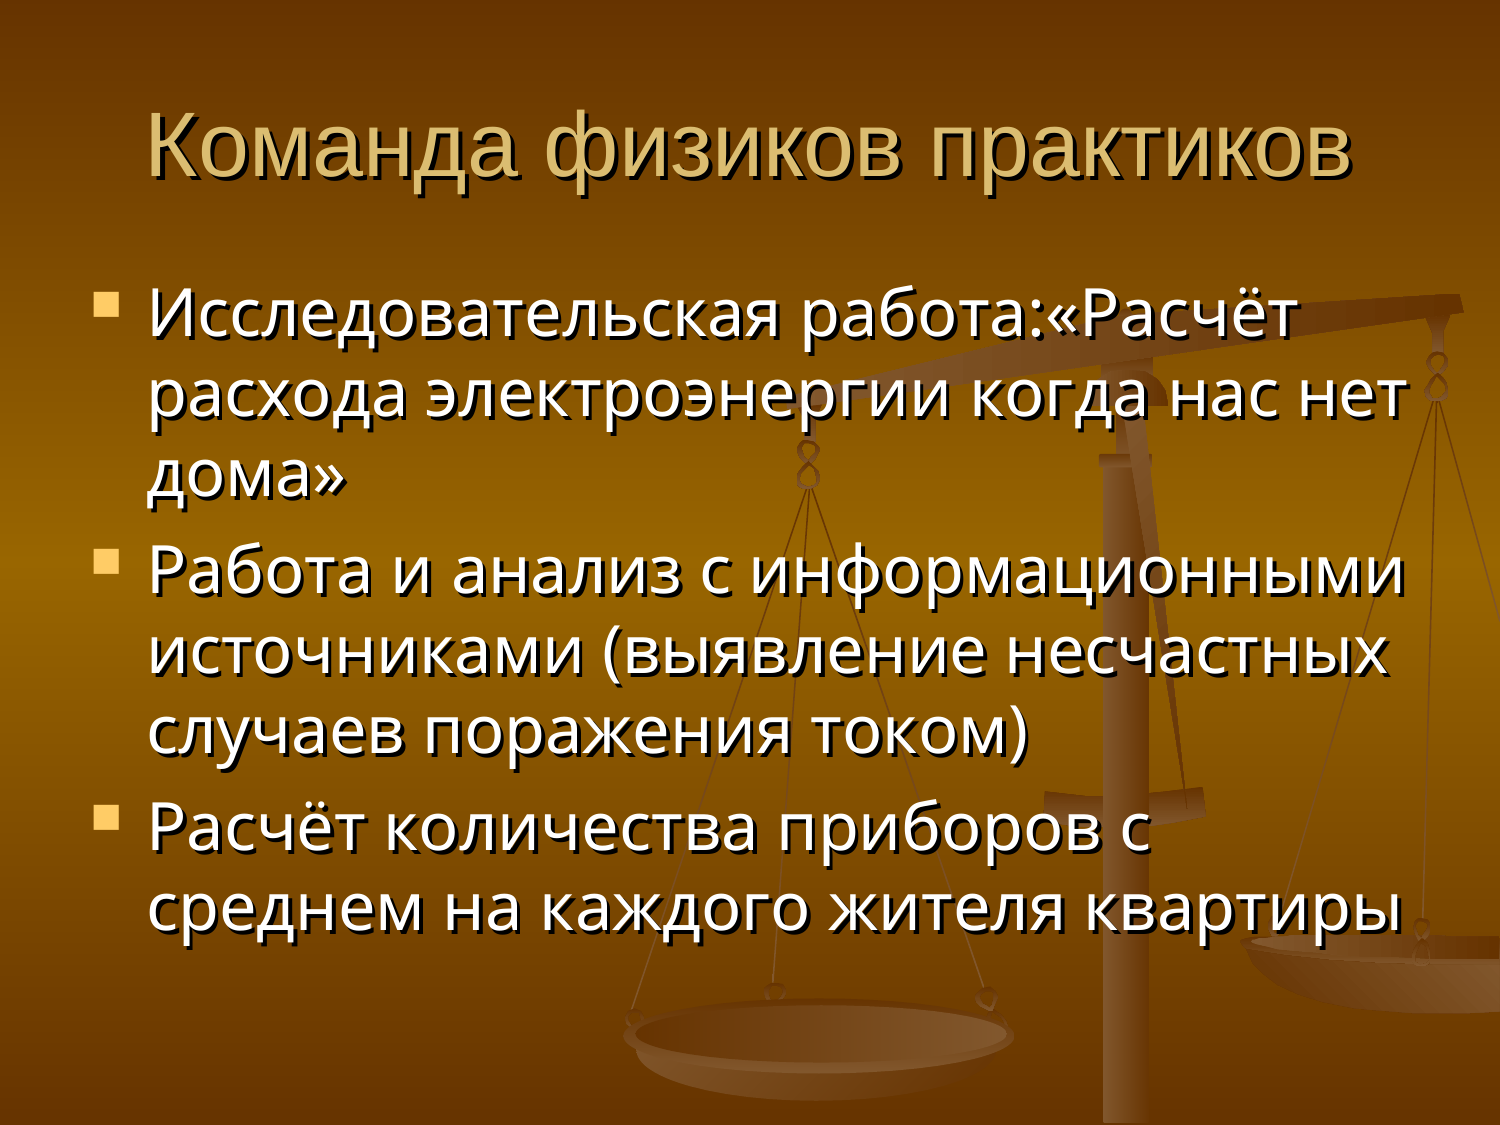

# Команда физиков практиков
Исследовательская работа:«Расчёт расхода электроэнергии когда нас нет дома»
Работа и анализ с информационными источниками (выявление несчастных случаев поражения током)
Расчёт количества приборов с среднем на каждого жителя квартиры